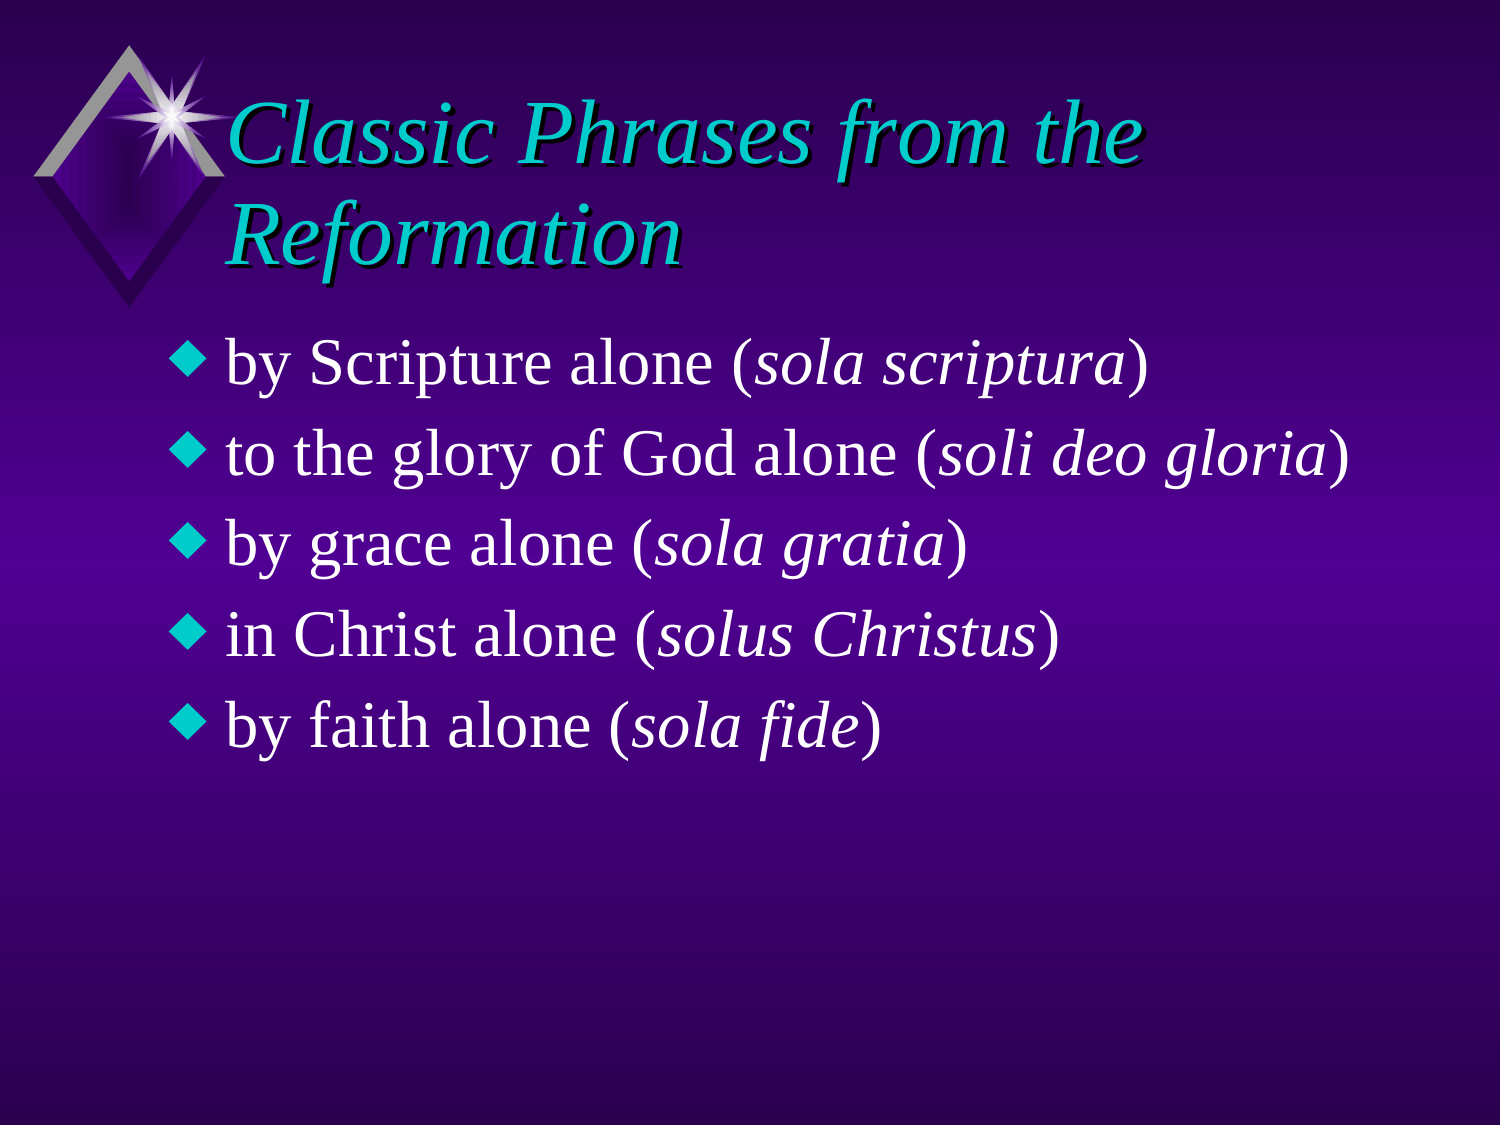

# Classic Phrases from the Reformation
by Scripture alone (sola scriptura)
to the glory of God alone (soli deo gloria)
by grace alone (sola gratia)
in Christ alone (solus Christus)
by faith alone (sola fide)